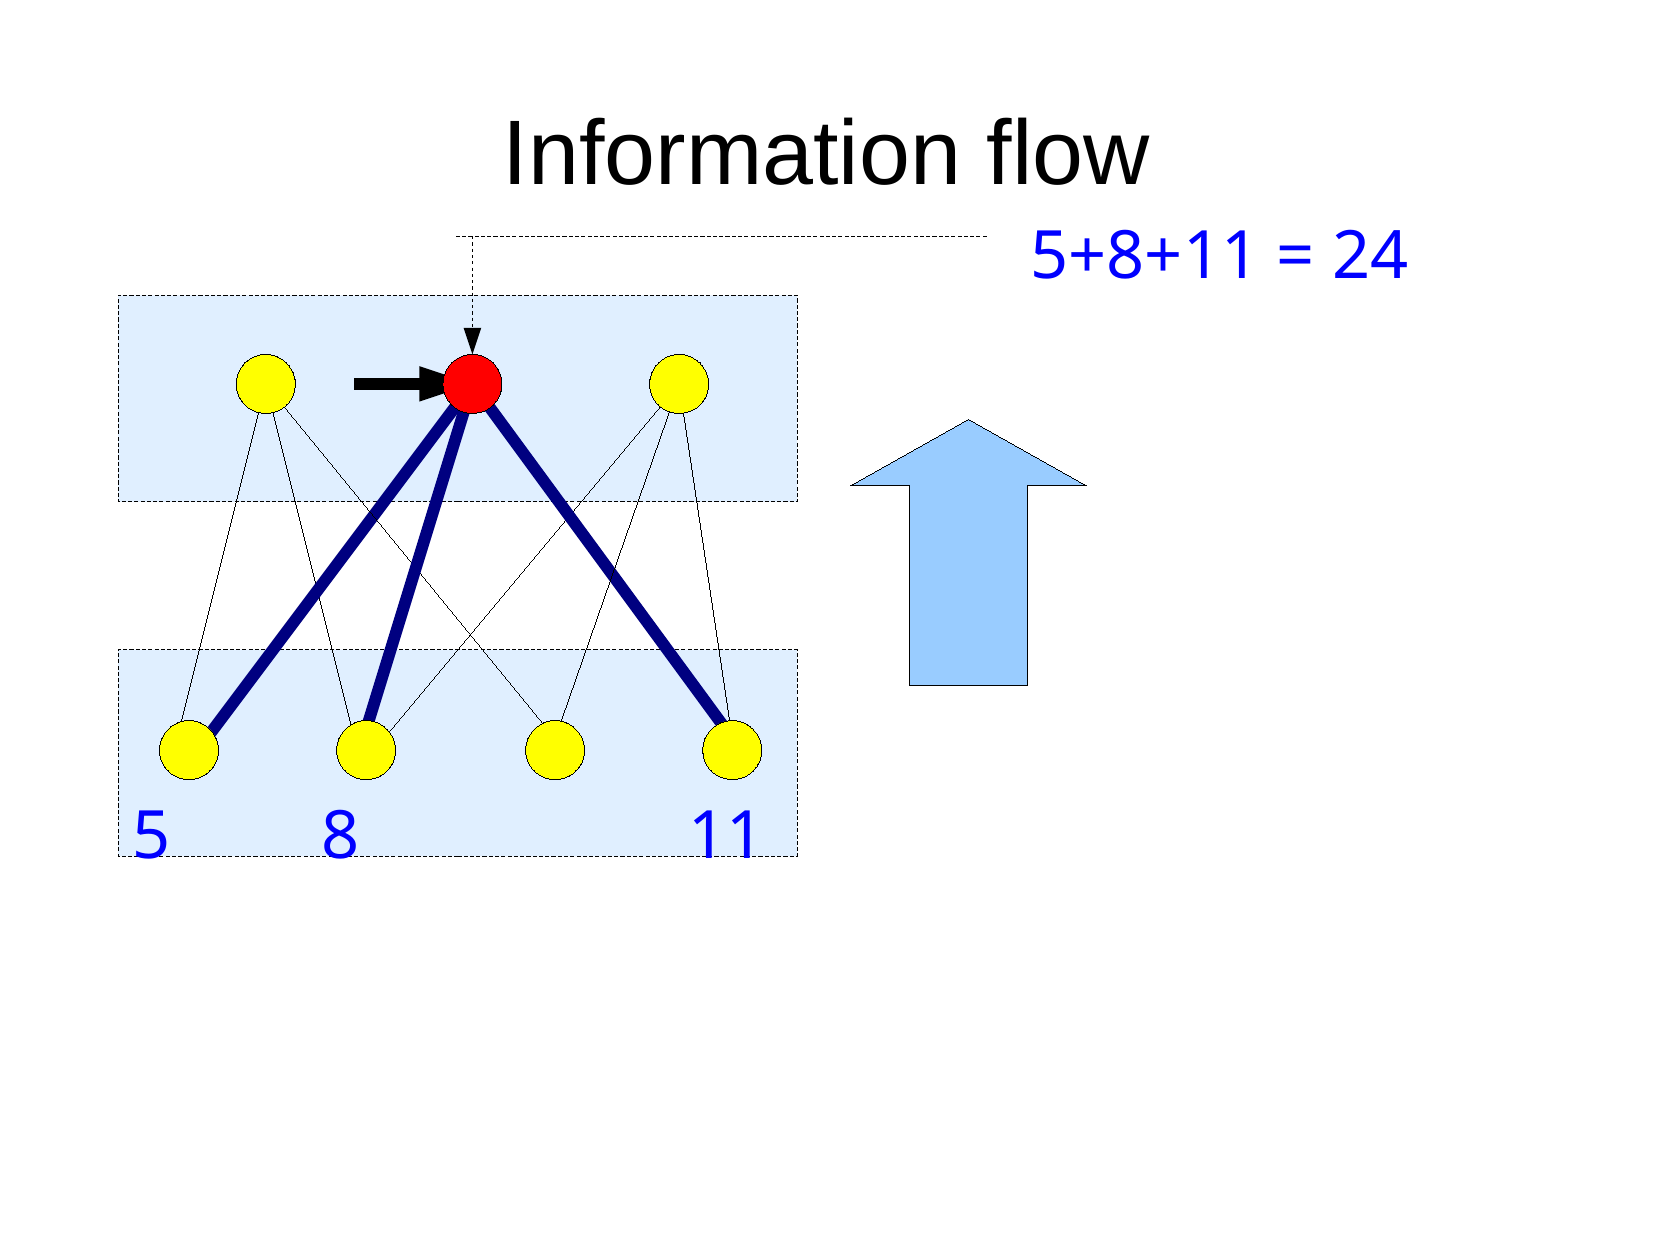

# Information flow
5+8+11 = 24
5
8
11